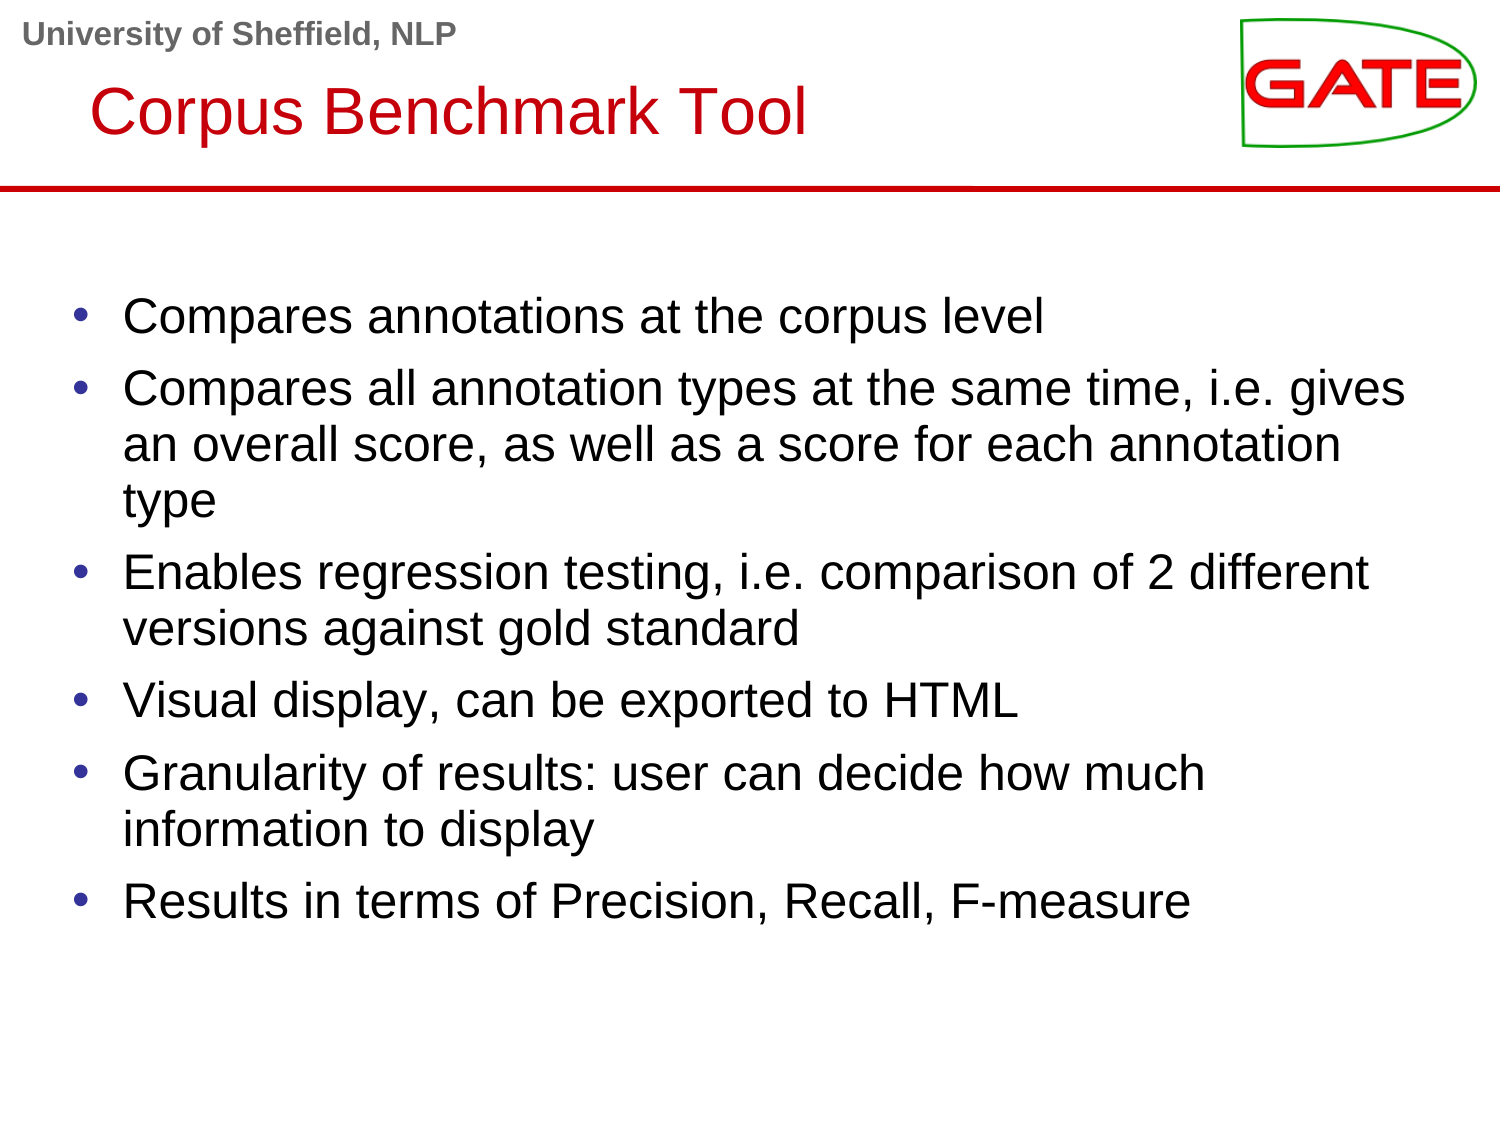

# Corpus Benchmark Tool
Compares annotations at the corpus level
Compares all annotation types at the same time, i.e. gives an overall score, as well as a score for each annotation type
Enables regression testing, i.e. comparison of 2 different versions against gold standard
Visual display, can be exported to HTML
Granularity of results: user can decide how much information to display
Results in terms of Precision, Recall, F-measure